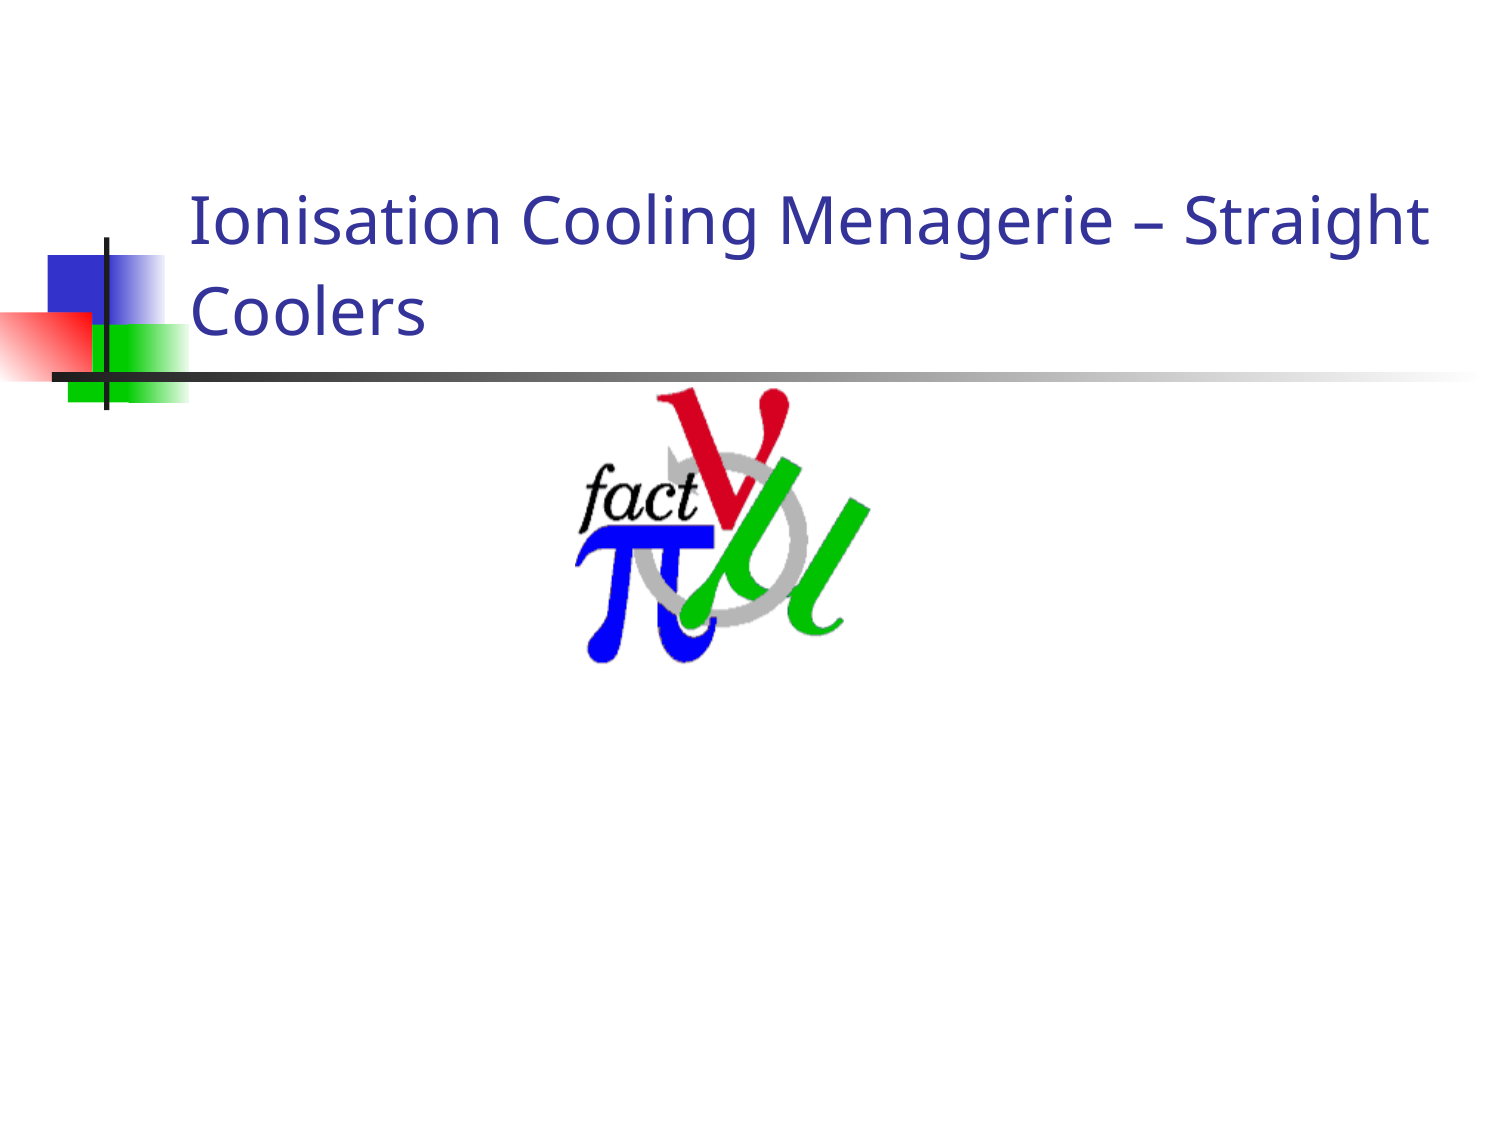

# Ionisation Cooling Menagerie – Straight Coolers